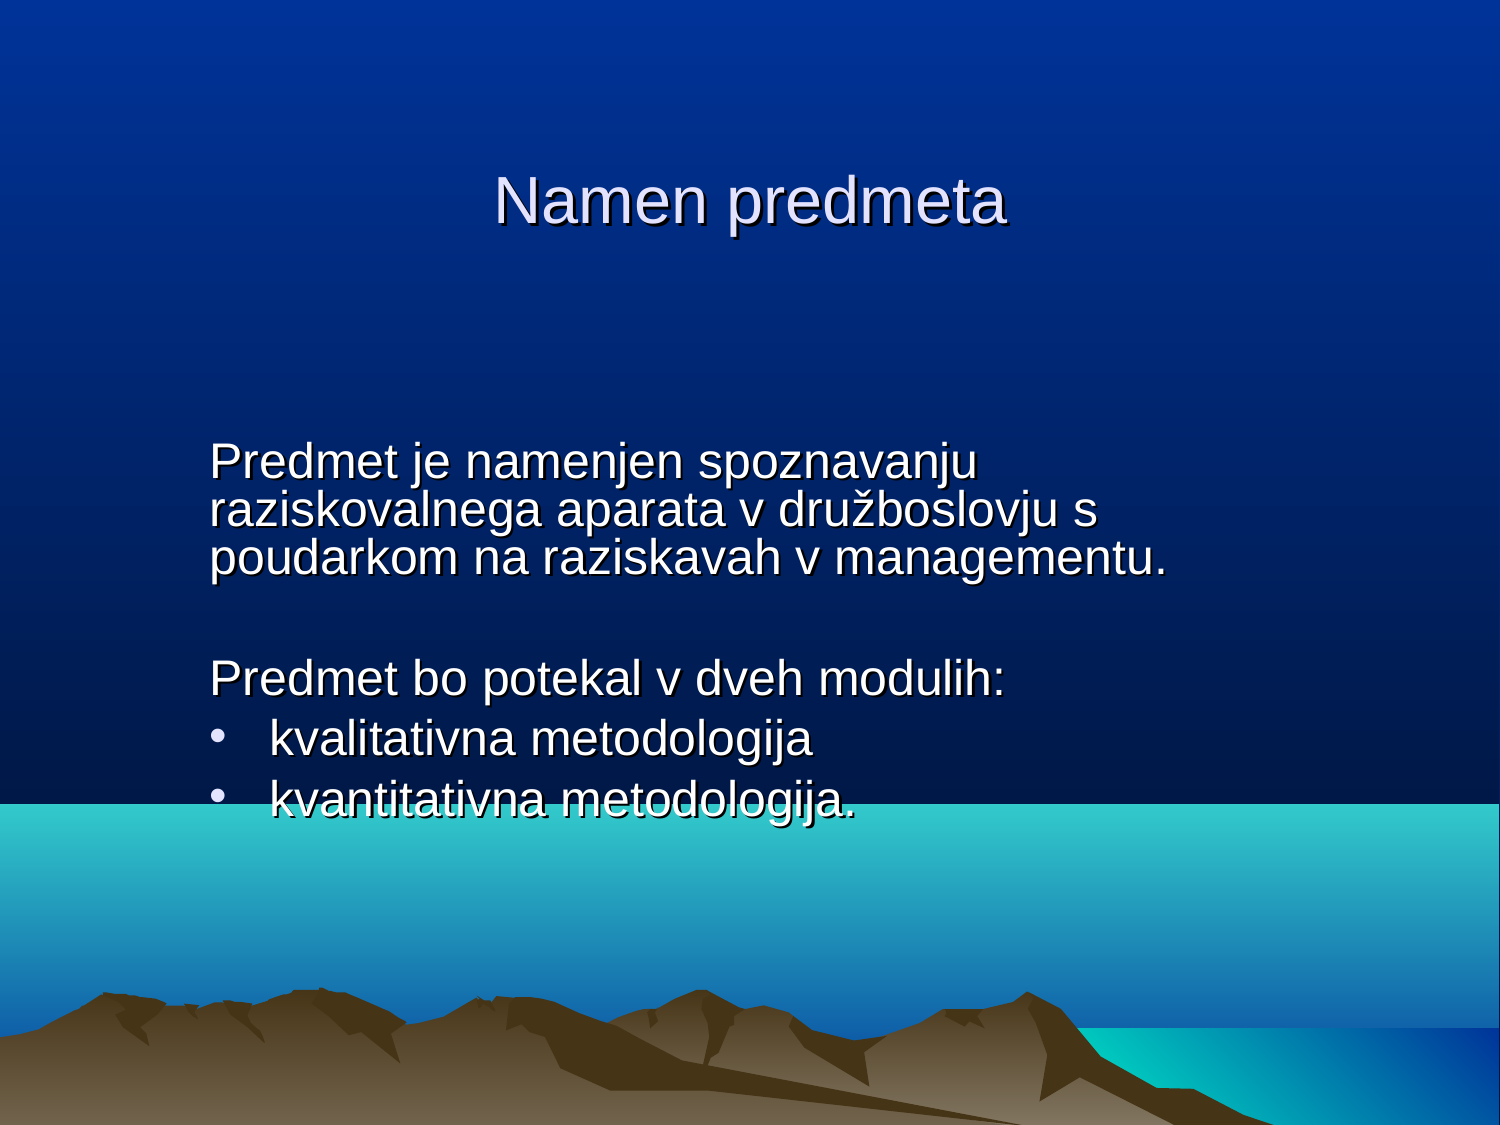

# Namen predmeta
Predmet je namenjen spoznavanju raziskovalnega aparata v družboslovju s poudarkom na raziskavah v managementu.
Predmet bo potekal v dveh modulih:
 kvalitativna metodologija
 kvantitativna metodologija.